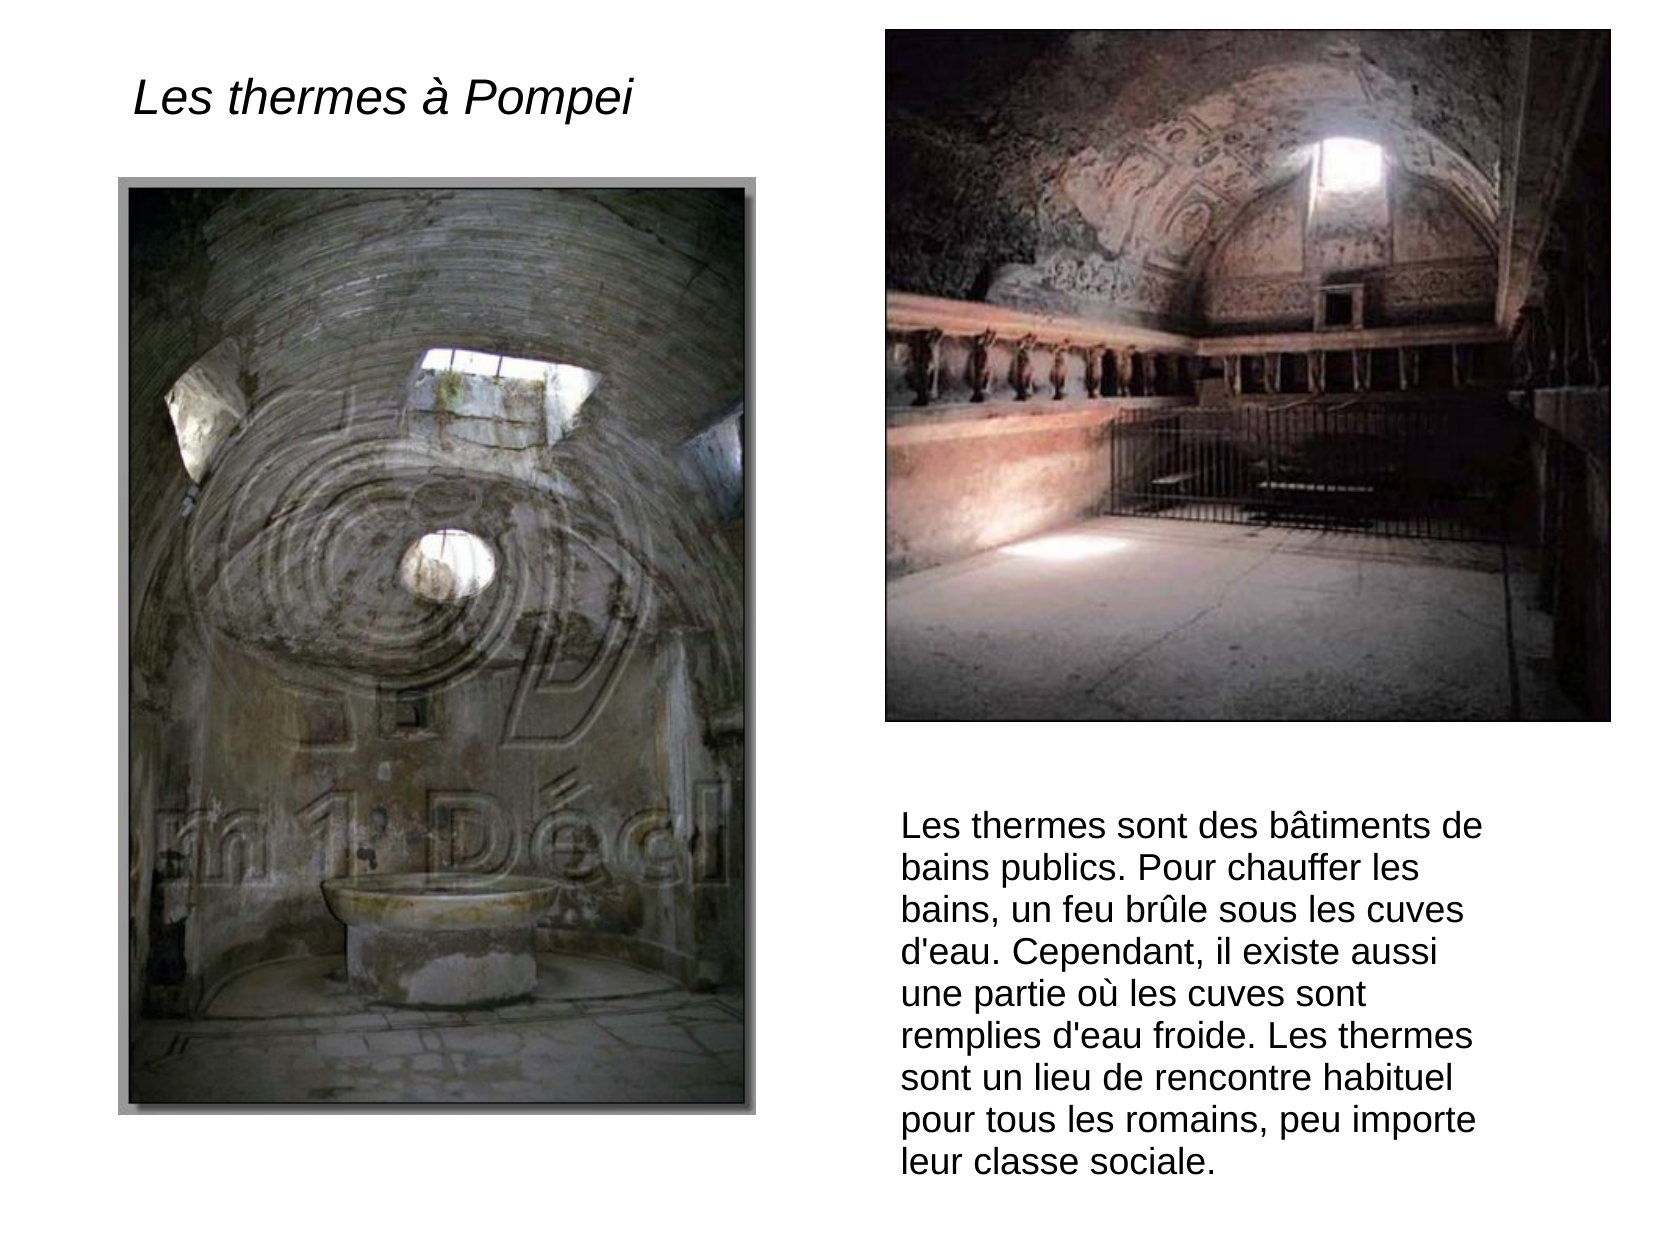

Les thermes à Pompei
Les thermes sont des bâtiments de bains publics. Pour chauffer les bains, un feu brûle sous les cuves d'eau. Cependant, il existe aussi une partie où les cuves sont remplies d'eau froide. Les thermes sont un lieu de rencontre habituel pour tous les romains, peu importe leur classe sociale.